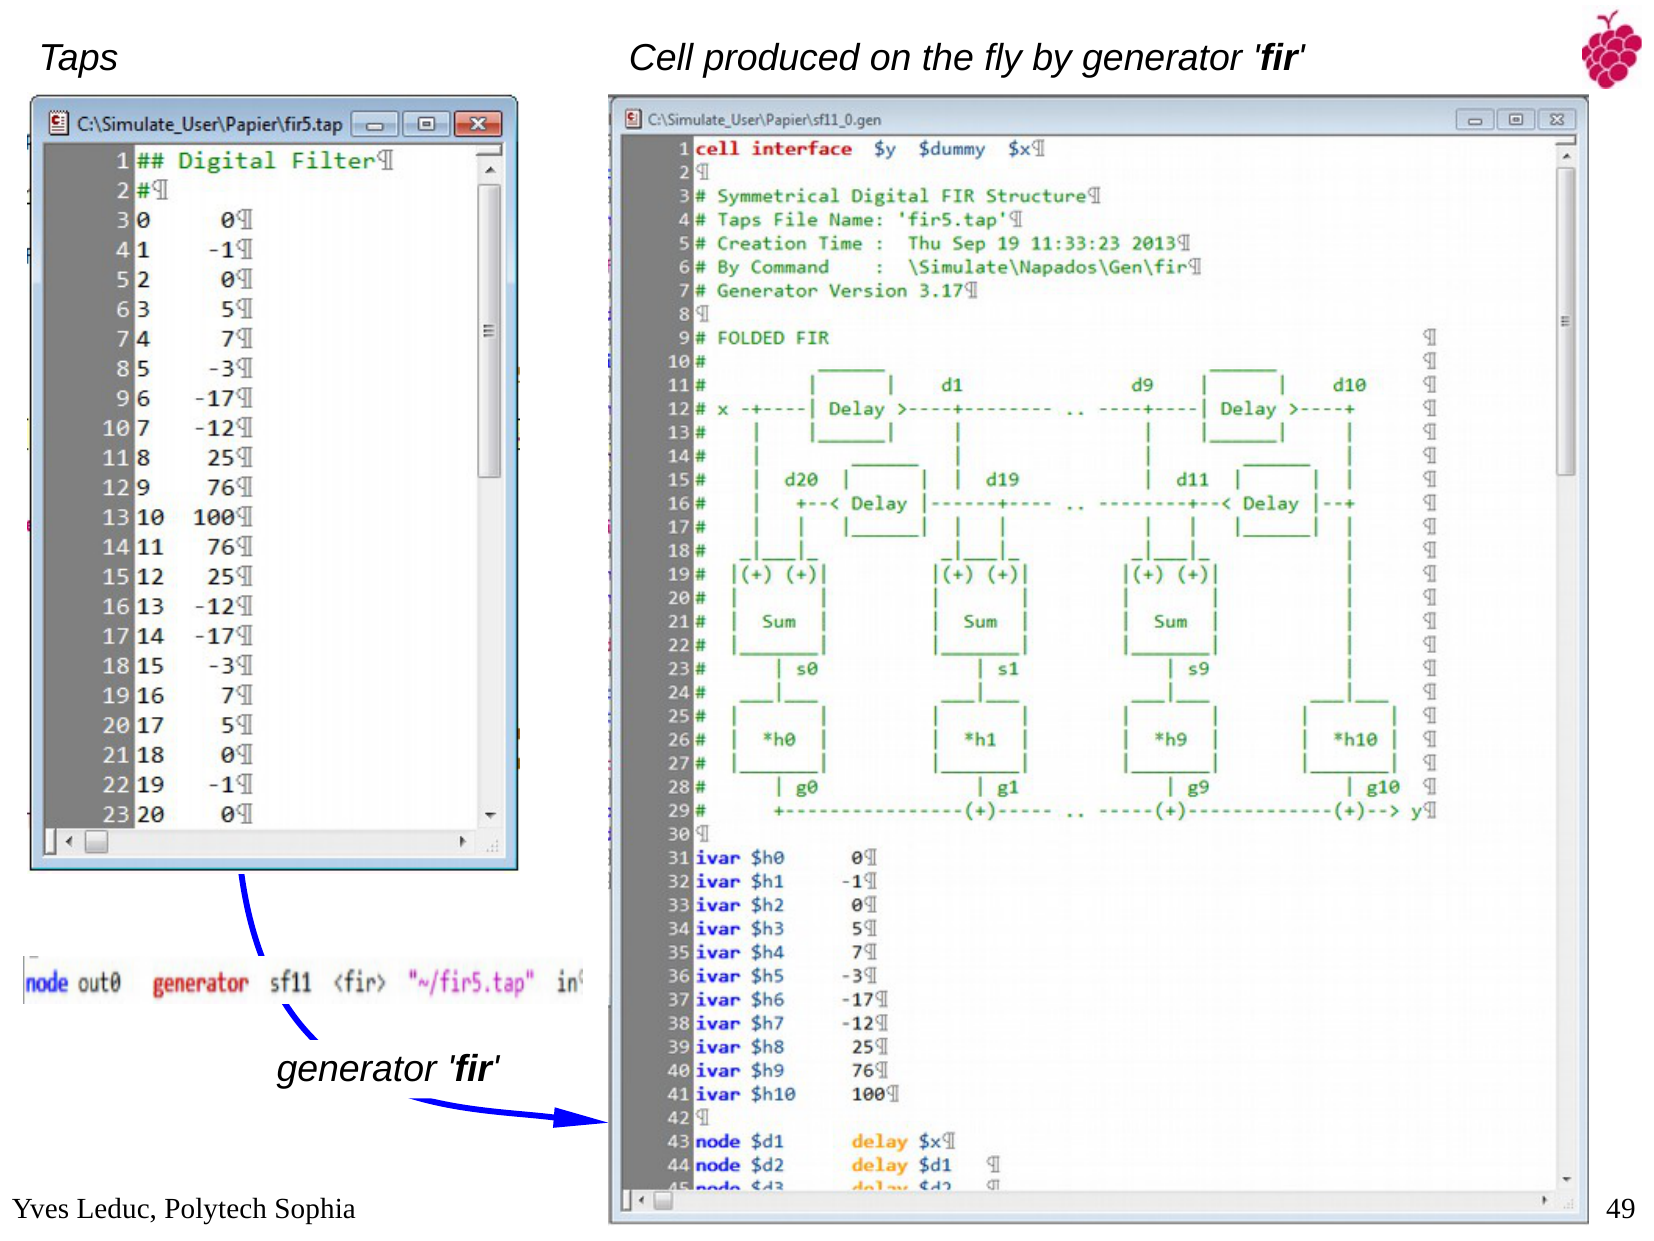

Taps
Cell produced on the fly by generator 'fir'
generator 'fir'
Yves Leduc, Polytech Sophia
49